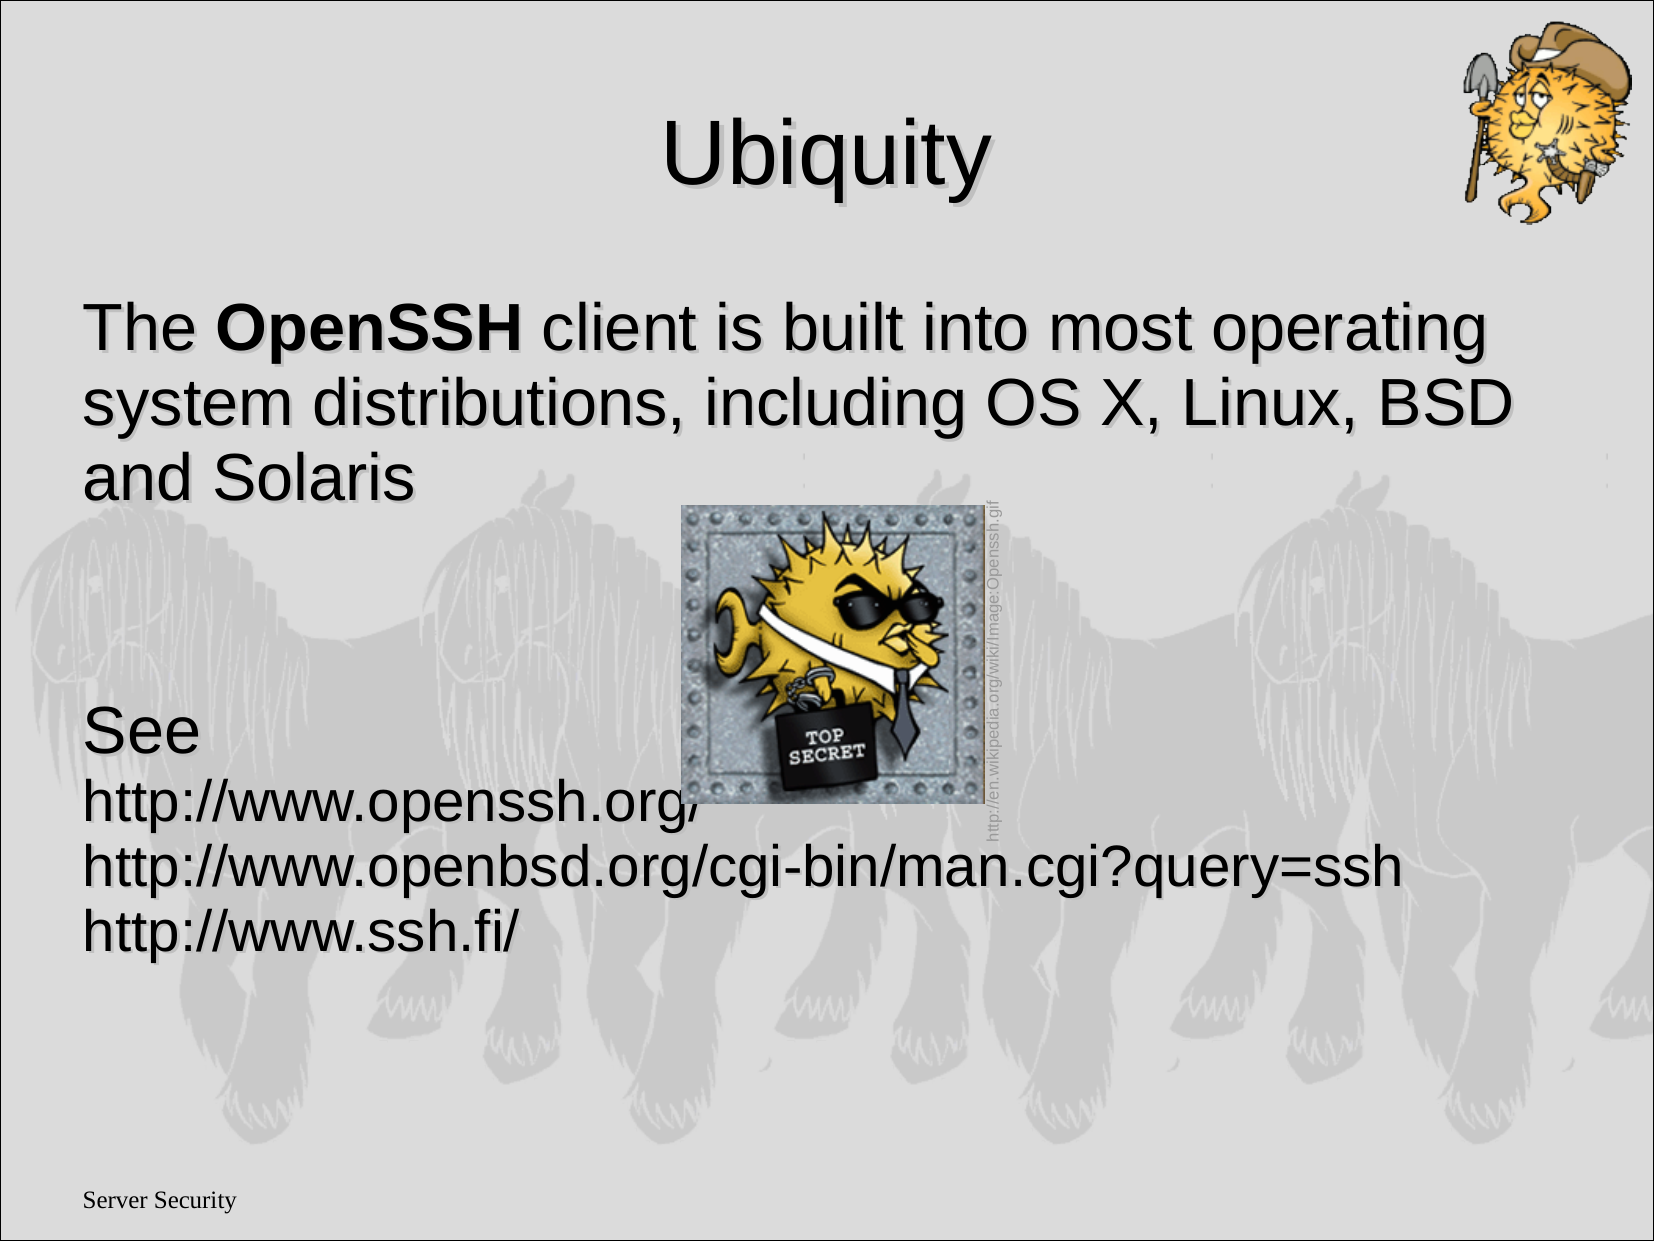

# Ubiquity
The OpenSSH client is built into most operating system distributions, including OS X, Linux, BSD and Solaris
See
http://www.openssh.org/
http://www.openbsd.org/cgi-bin/man.cgi?query=ssh
http://www.ssh.fi/
http://en.wikipedia.org/wiki/Image:Openssh.gif